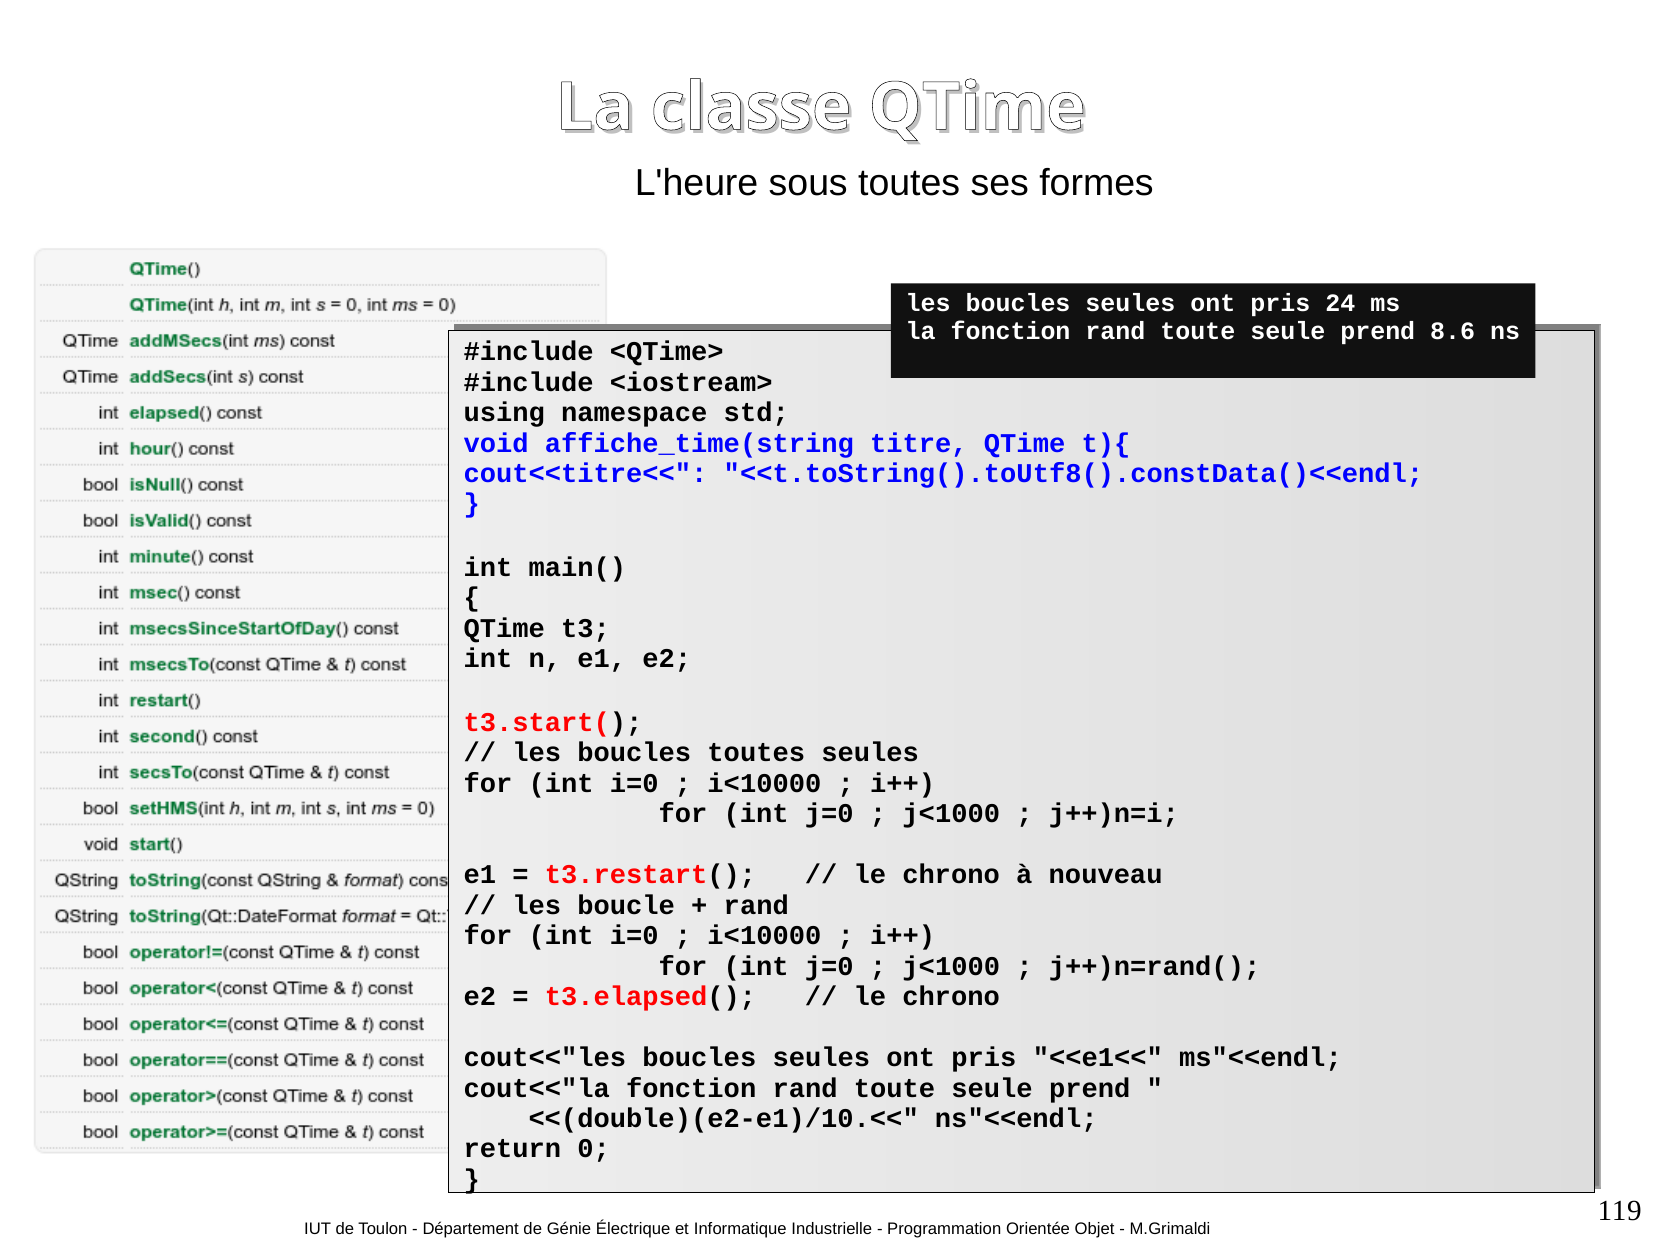

# La classe QTime
L'heure sous toutes ses formes
les boucles seules ont pris 24 ms
la fonction rand toute seule prend 8.6 ns
#include <QTime>
#include <iostream>
using namespace std;
void affiche_time(string titre, QTime t){
cout<<titre<<": "<<t.toString().toUtf8().constData()<<endl;
}
int main()
{
QTime t3;
int n, e1, e2;
t3.start();
// les boucles toutes seules
for (int i=0 ; i<10000 ; i++)
 for (int j=0 ; j<1000 ; j++)n=i;
e1 = t3.restart(); // le chrono à nouveau
// les boucle + rand
for (int i=0 ; i<10000 ; i++)
 for (int j=0 ; j<1000 ; j++)n=rand();
e2 = t3.elapsed(); // le chrono
cout<<"les boucles seules ont pris "<<e1<<" ms"<<endl;
cout<<"la fonction rand toute seule prend "
 <<(double)(e2-e1)/10.<<" ns"<<endl;
return 0;
}
Combien de temps prend l’appel à la fonction rand (nombre aléatoire) ?